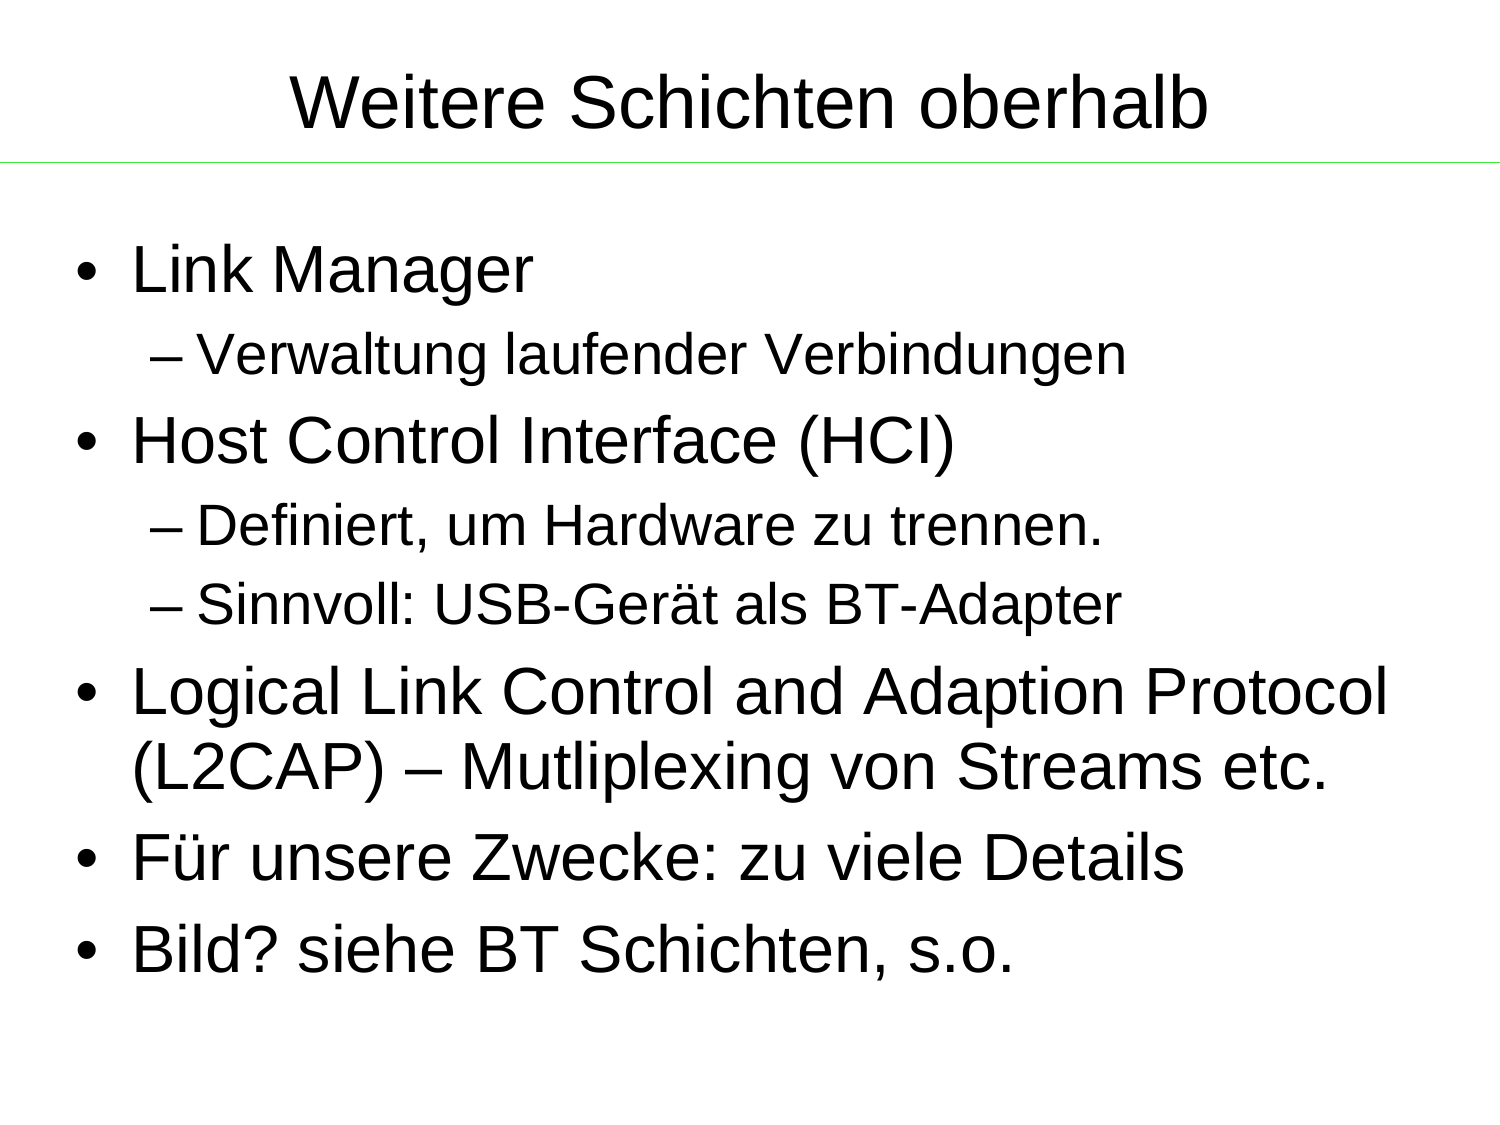

# Weitere Schichten oberhalb
Link Manager
Verwaltung laufender Verbindungen
Host Control Interface (HCI)
Definiert, um Hardware zu trennen.
Sinnvoll: USB-Gerät als BT-Adapter
Logical Link Control and Adaption Protocol
(L2CAP) – Mutliplexing von Streams etc.
Für unsere Zwecke: zu viele Details
Bild? siehe BT Schichten, s.o.